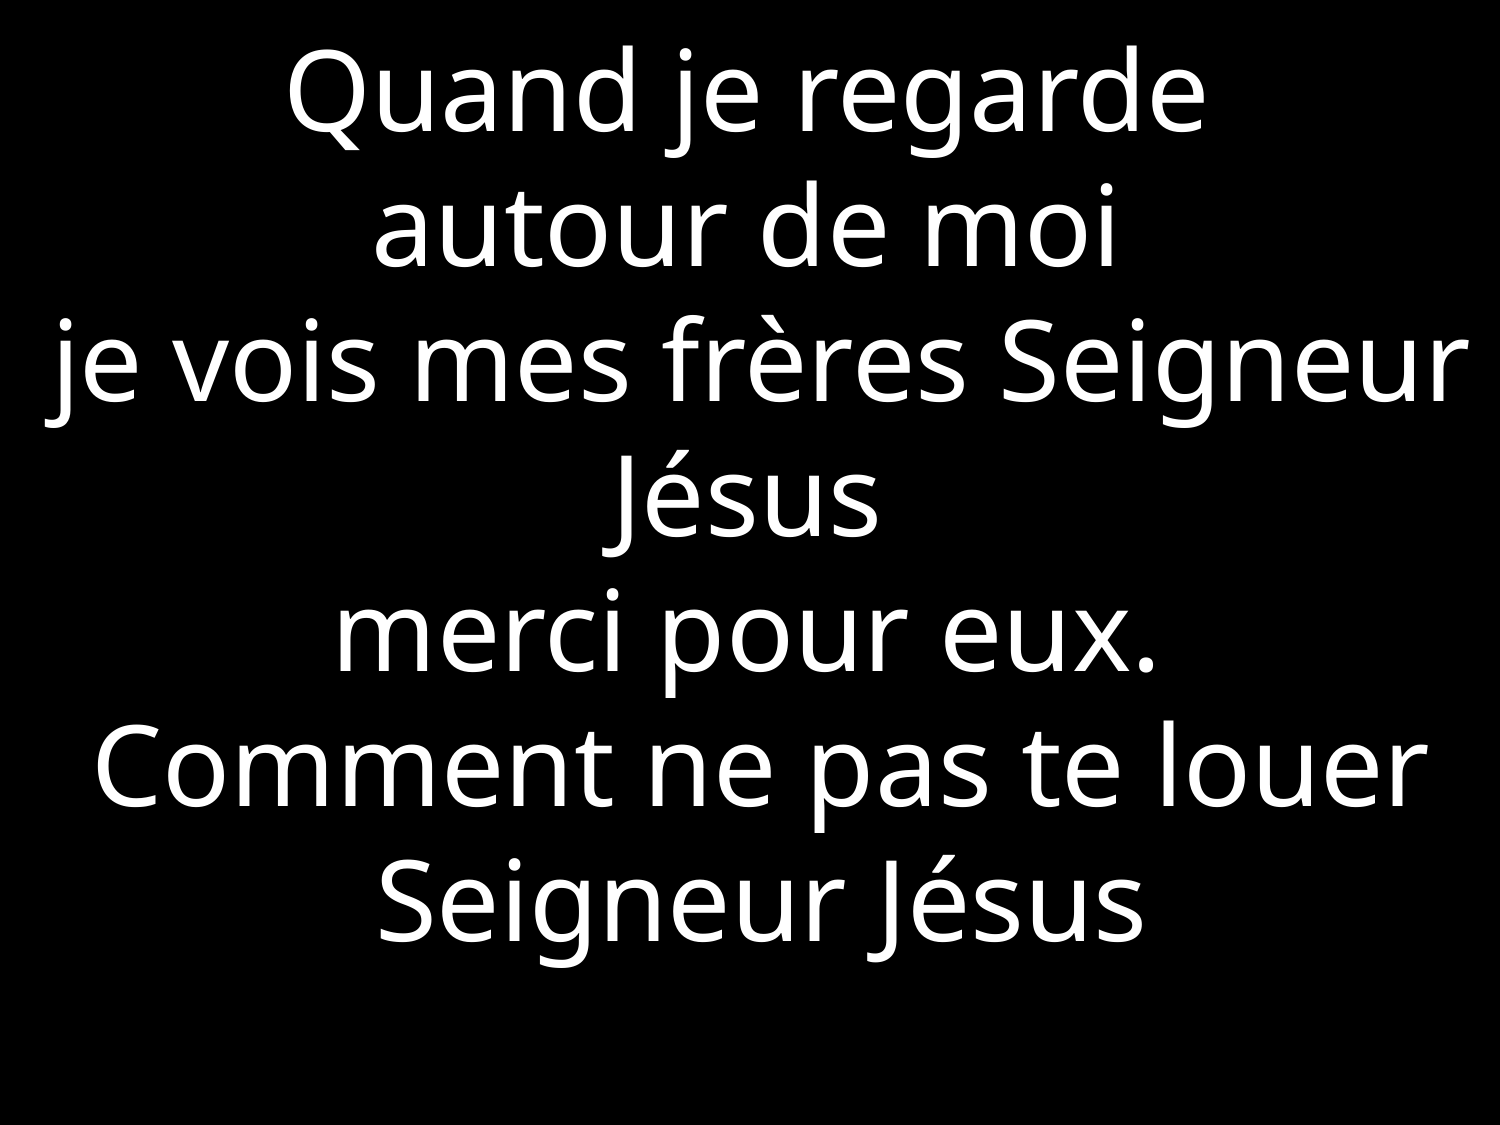

# Quand je regarde
autour de moi
je vois mes frères Seigneur Jésus
merci pour eux.
Comment ne pas te louer
Seigneur Jésus